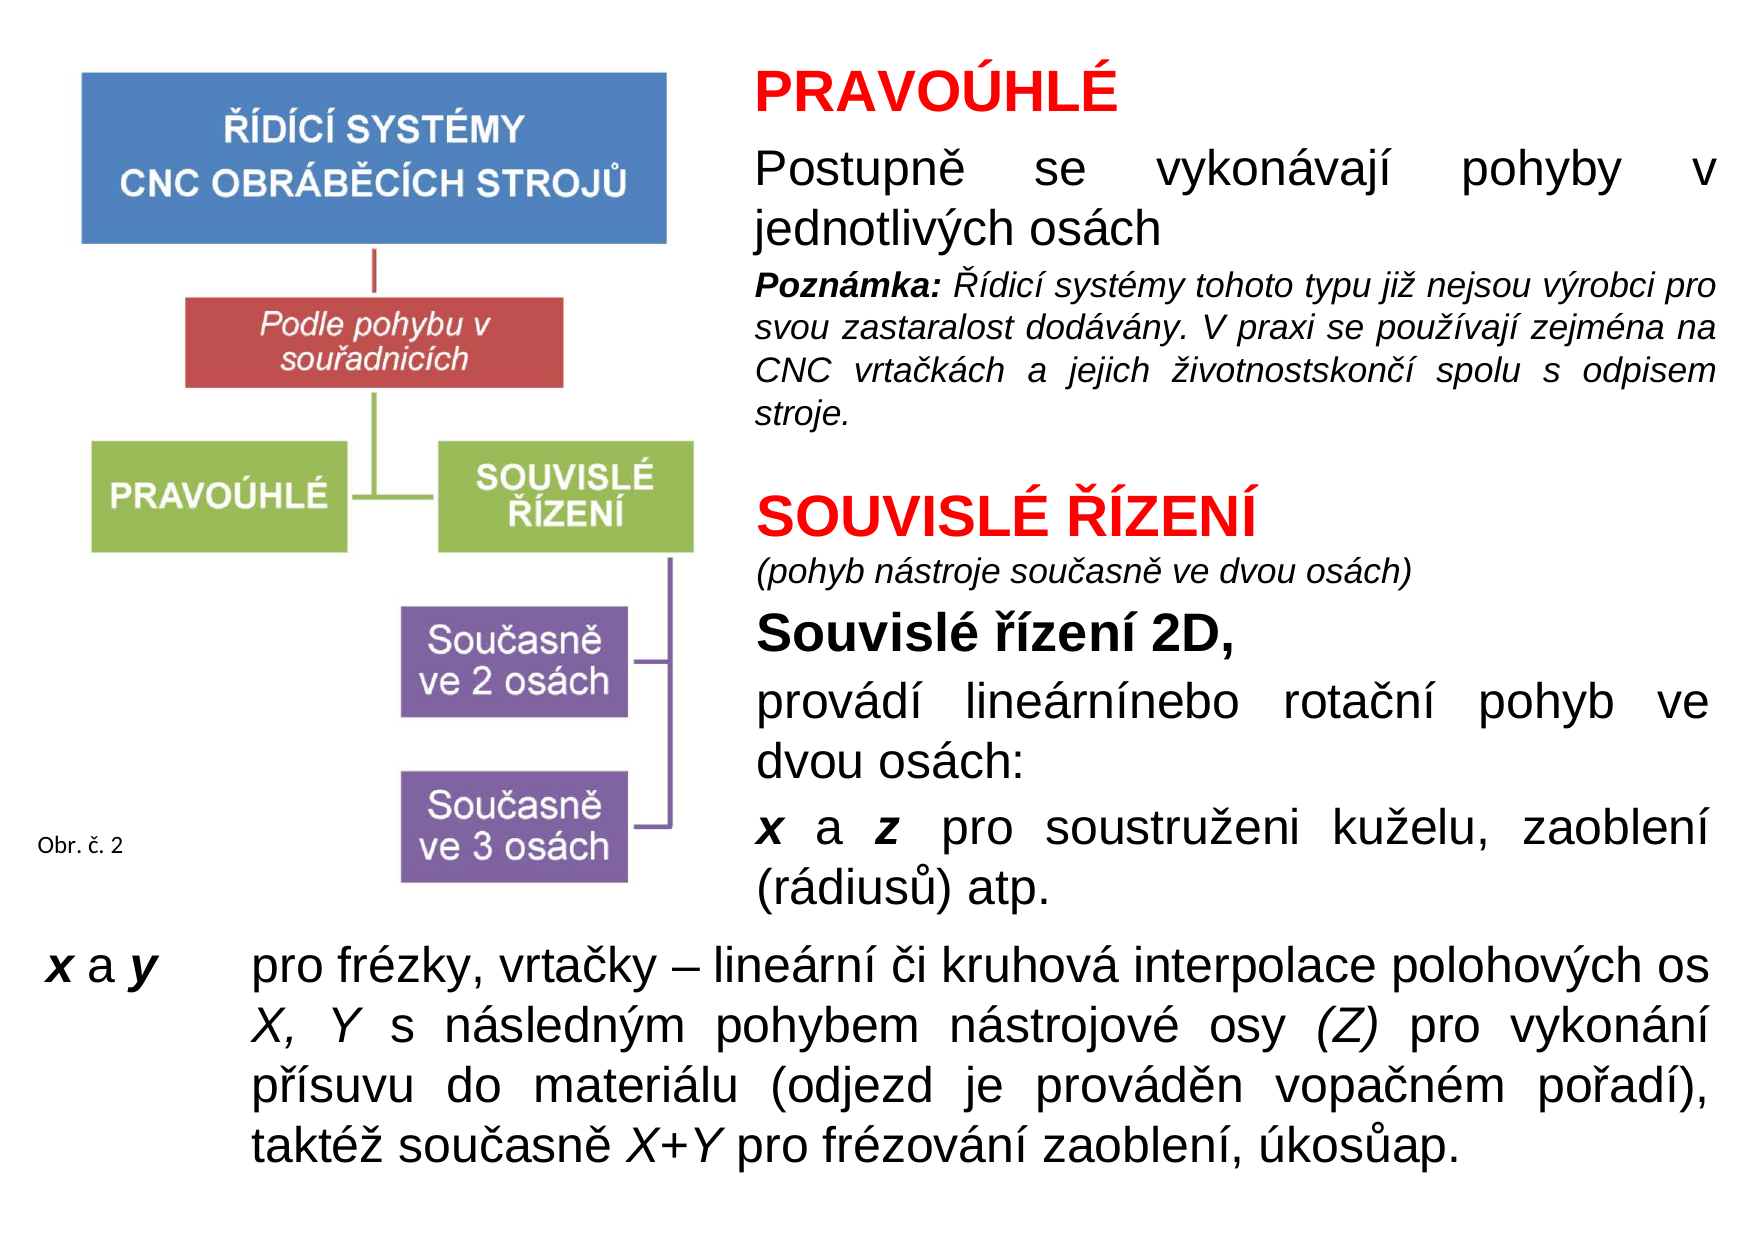

PRAVOÚHLÉ
Postupně se vykonávají pohyby v jednotlivých osách
Poznámka: Řídicí systémy tohoto typu již nejsou výrobci pro svou zastaralost dodávány. V praxi se používají zejména na CNC vrtačkách a jejich životnost skončí spolu s odpisem stroje.
SOUVISLÉ ŘÍZENÍ
(pohyb nástroje současně ve dvou osách)
Souvislé řízení 2D,
provádí lineární nebo rotační pohyb ve dvou osách:
x a z	pro soustruženi kuželu, zaoblení (rádiusů) atp.
Obr. č. 2
x a y	pro frézky, vrtačky – lineární či kruhová interpolace polohových os X, Y s následným pohybem nástrojové osy (Z) pro vykonání přísuvu do materiálu (odjezd je prováděn v opačném pořadí), taktéž současně X+Y pro frézování zaoblení, úkosů ap.